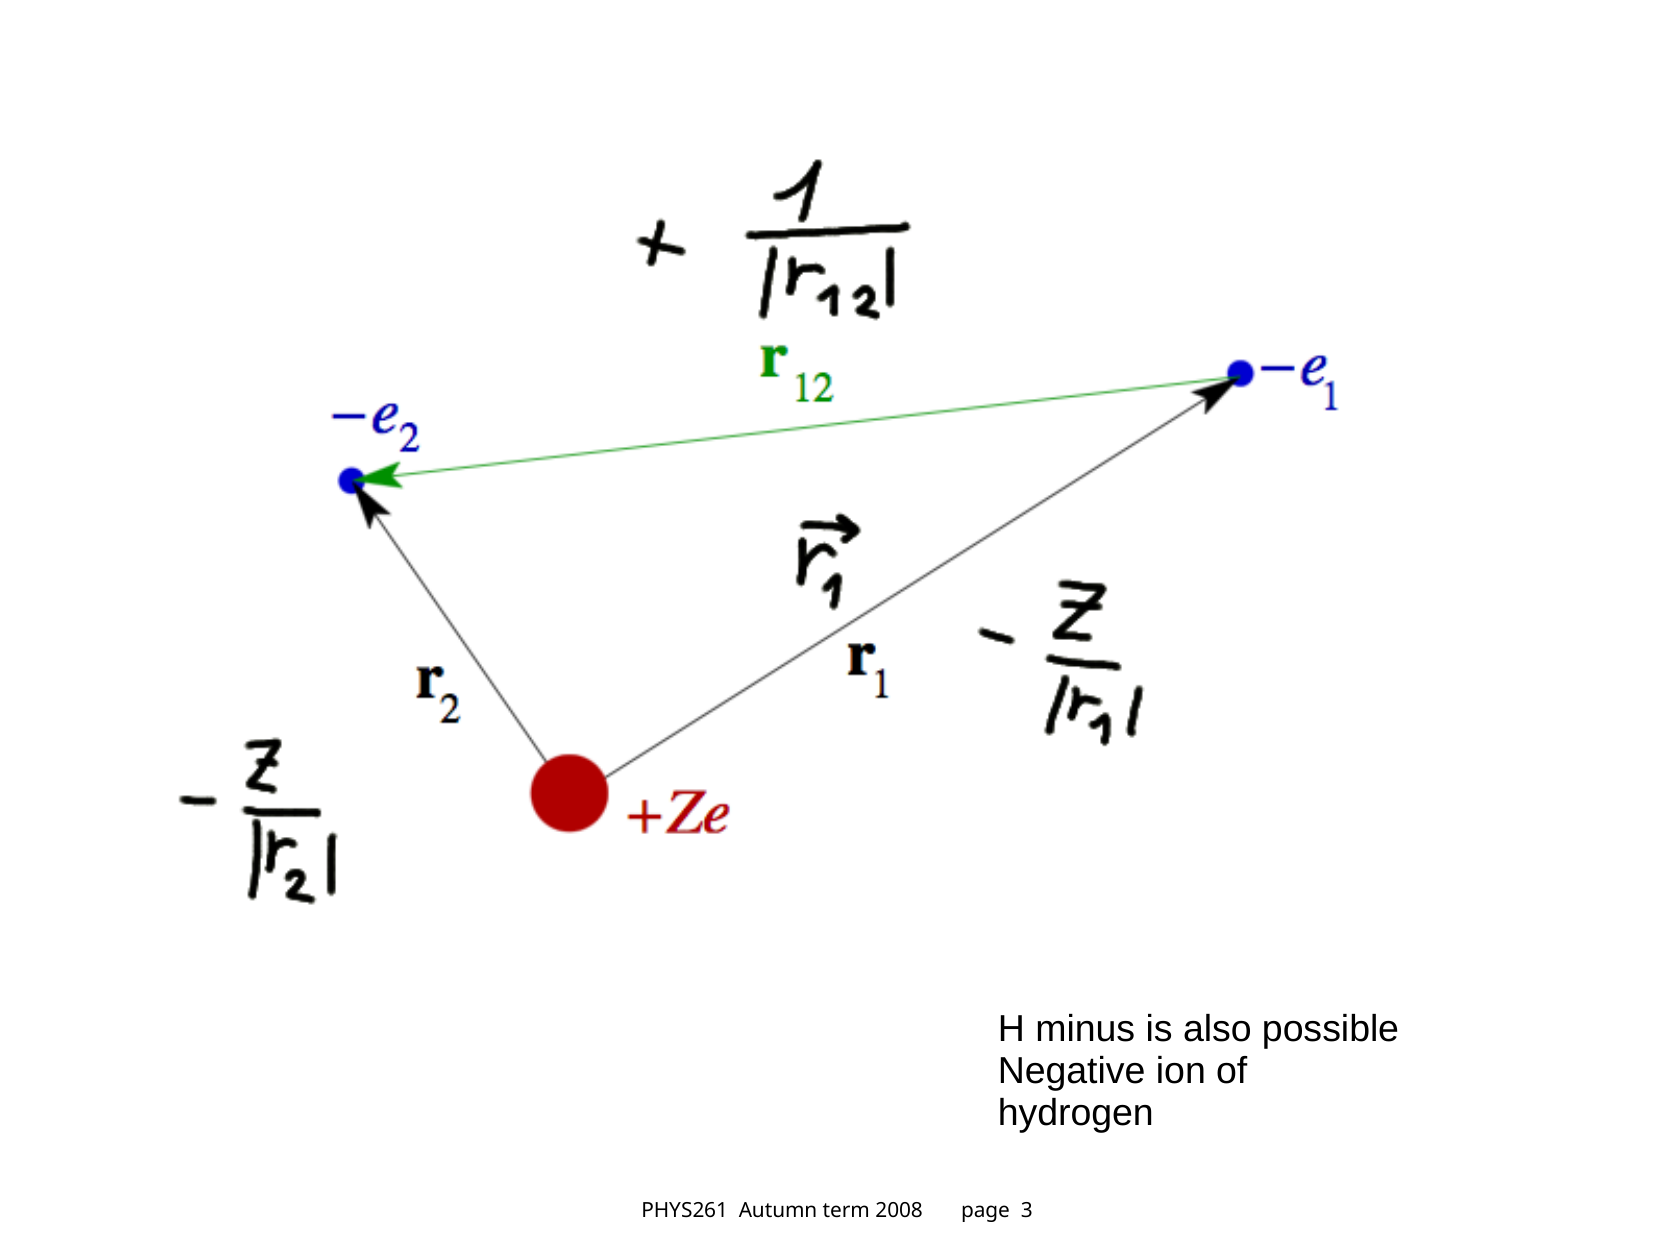

H minus is also possible
Negative ion of hydrogen